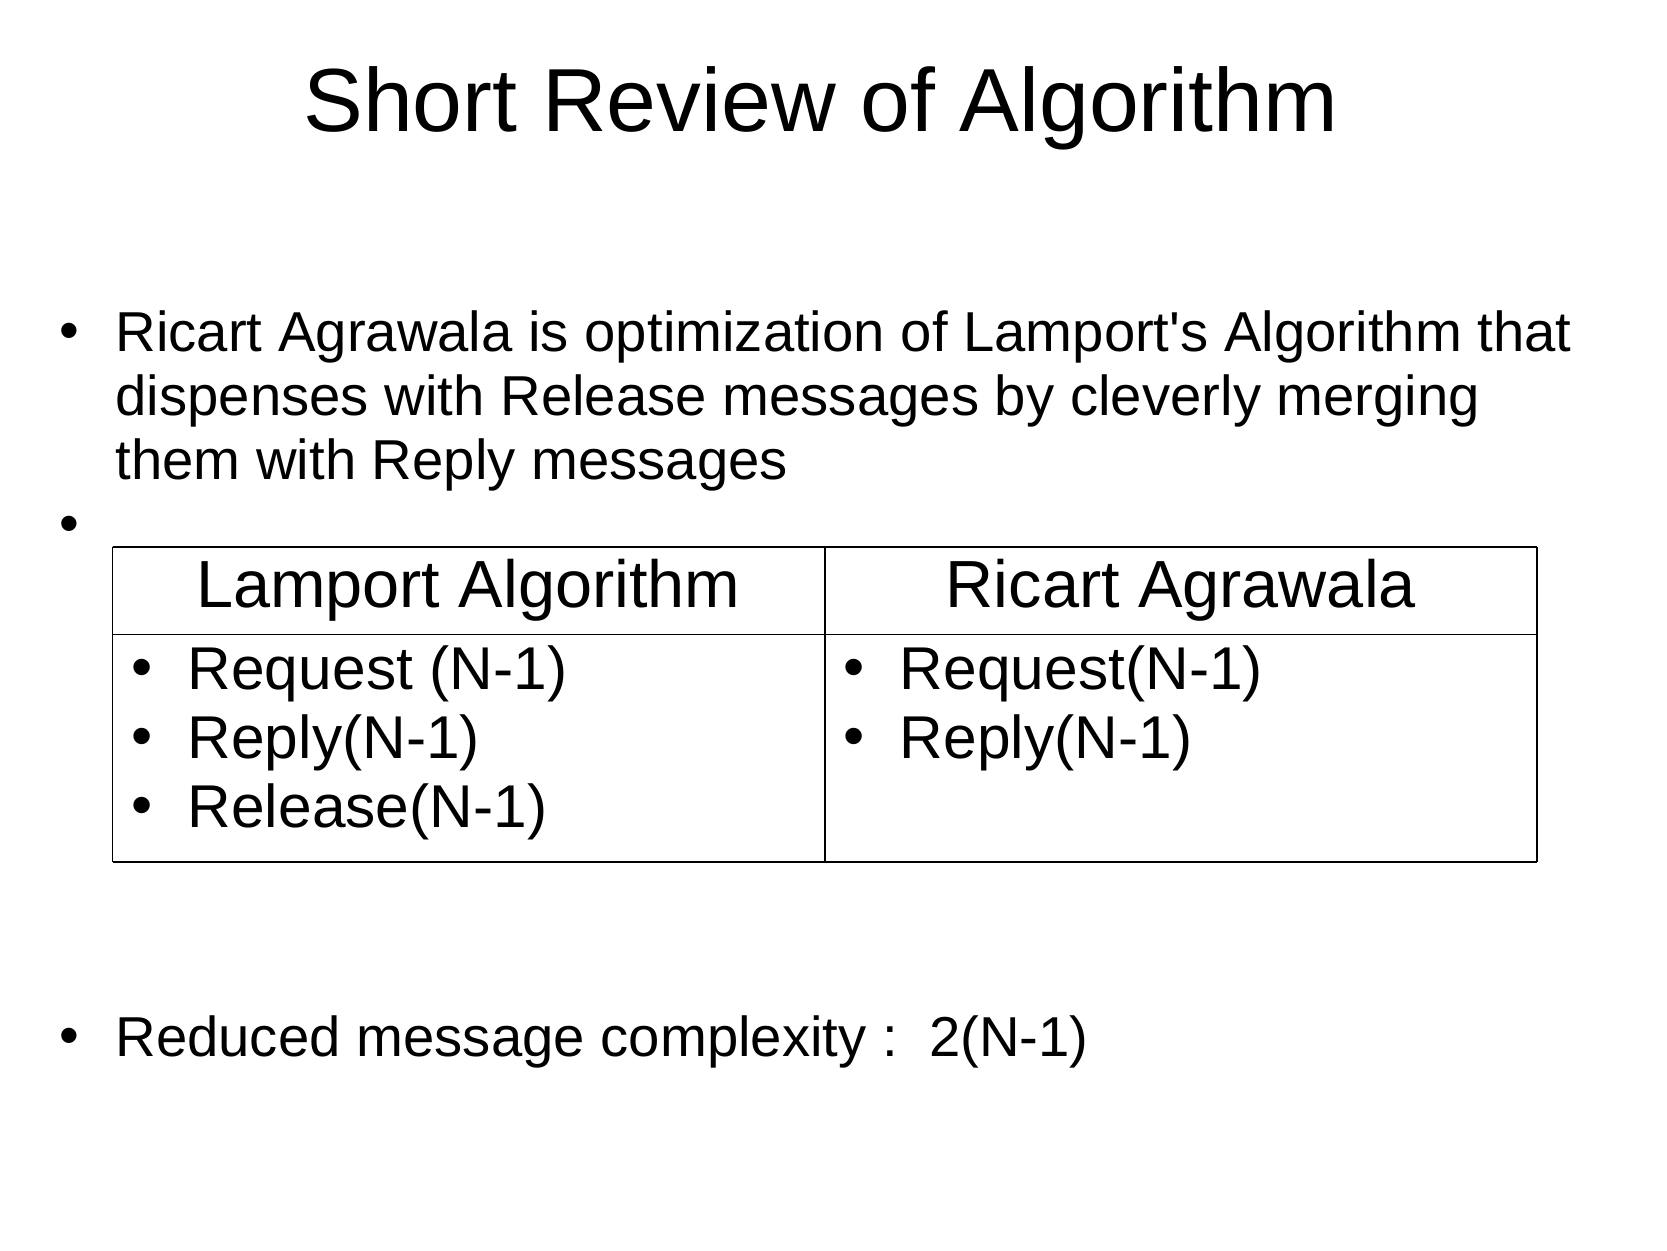

# Short Review of Algorithm
Ricart Agrawala is optimization of Lamport's Algorithm that dispenses with Release messages by cleverly merging  them with Reply messages
Reduced message complexity :  2(N-1)
Lamport Algorithm
Ricart Agrawala
Request (N-1)
Reply(N-1)
Release(N-1)
Request(N-1)
Reply(N-1)